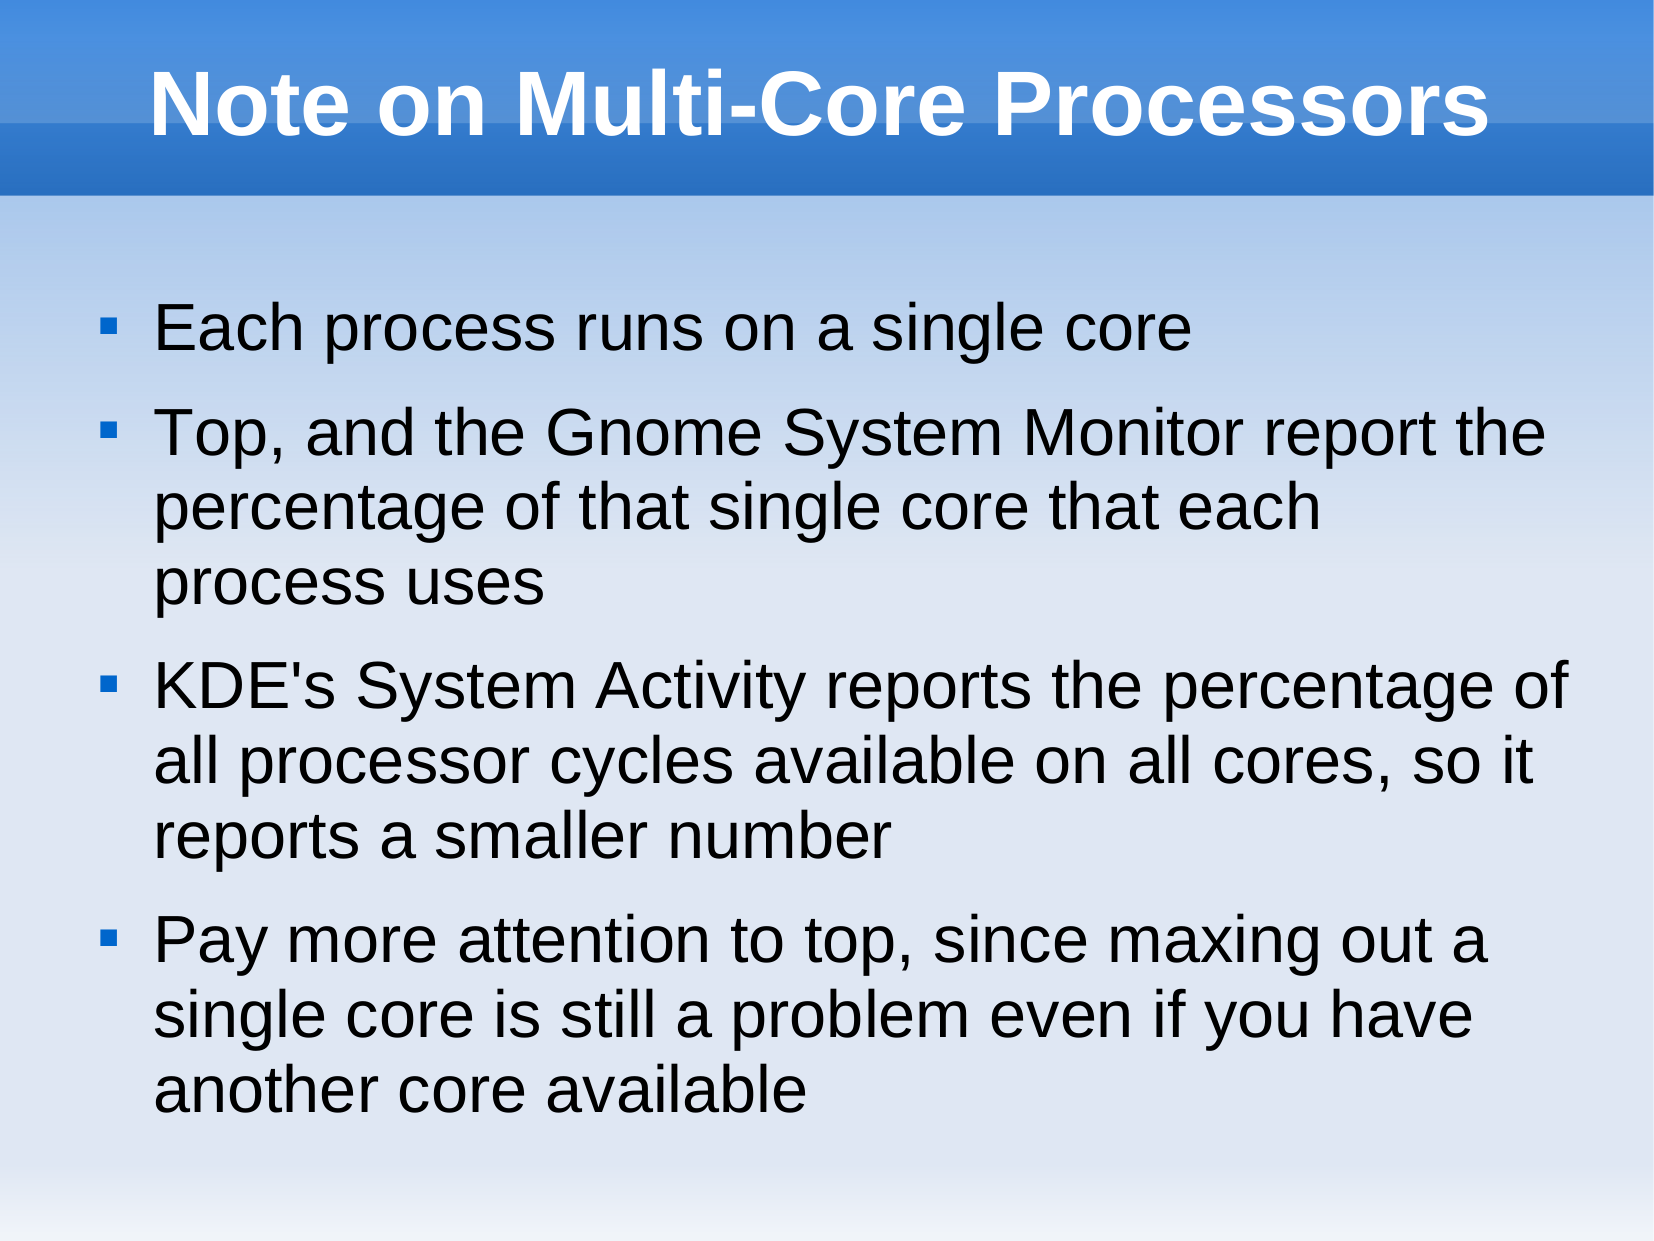

# Note on Multi-Core Processors
Each process runs on a single core
Top, and the Gnome System Monitor report the percentage of that single core that each process uses
KDE's System Activity reports the percentage of all processor cycles available on all cores, so it reports a smaller number
Pay more attention to top, since maxing out a single core is still a problem even if you have another core available